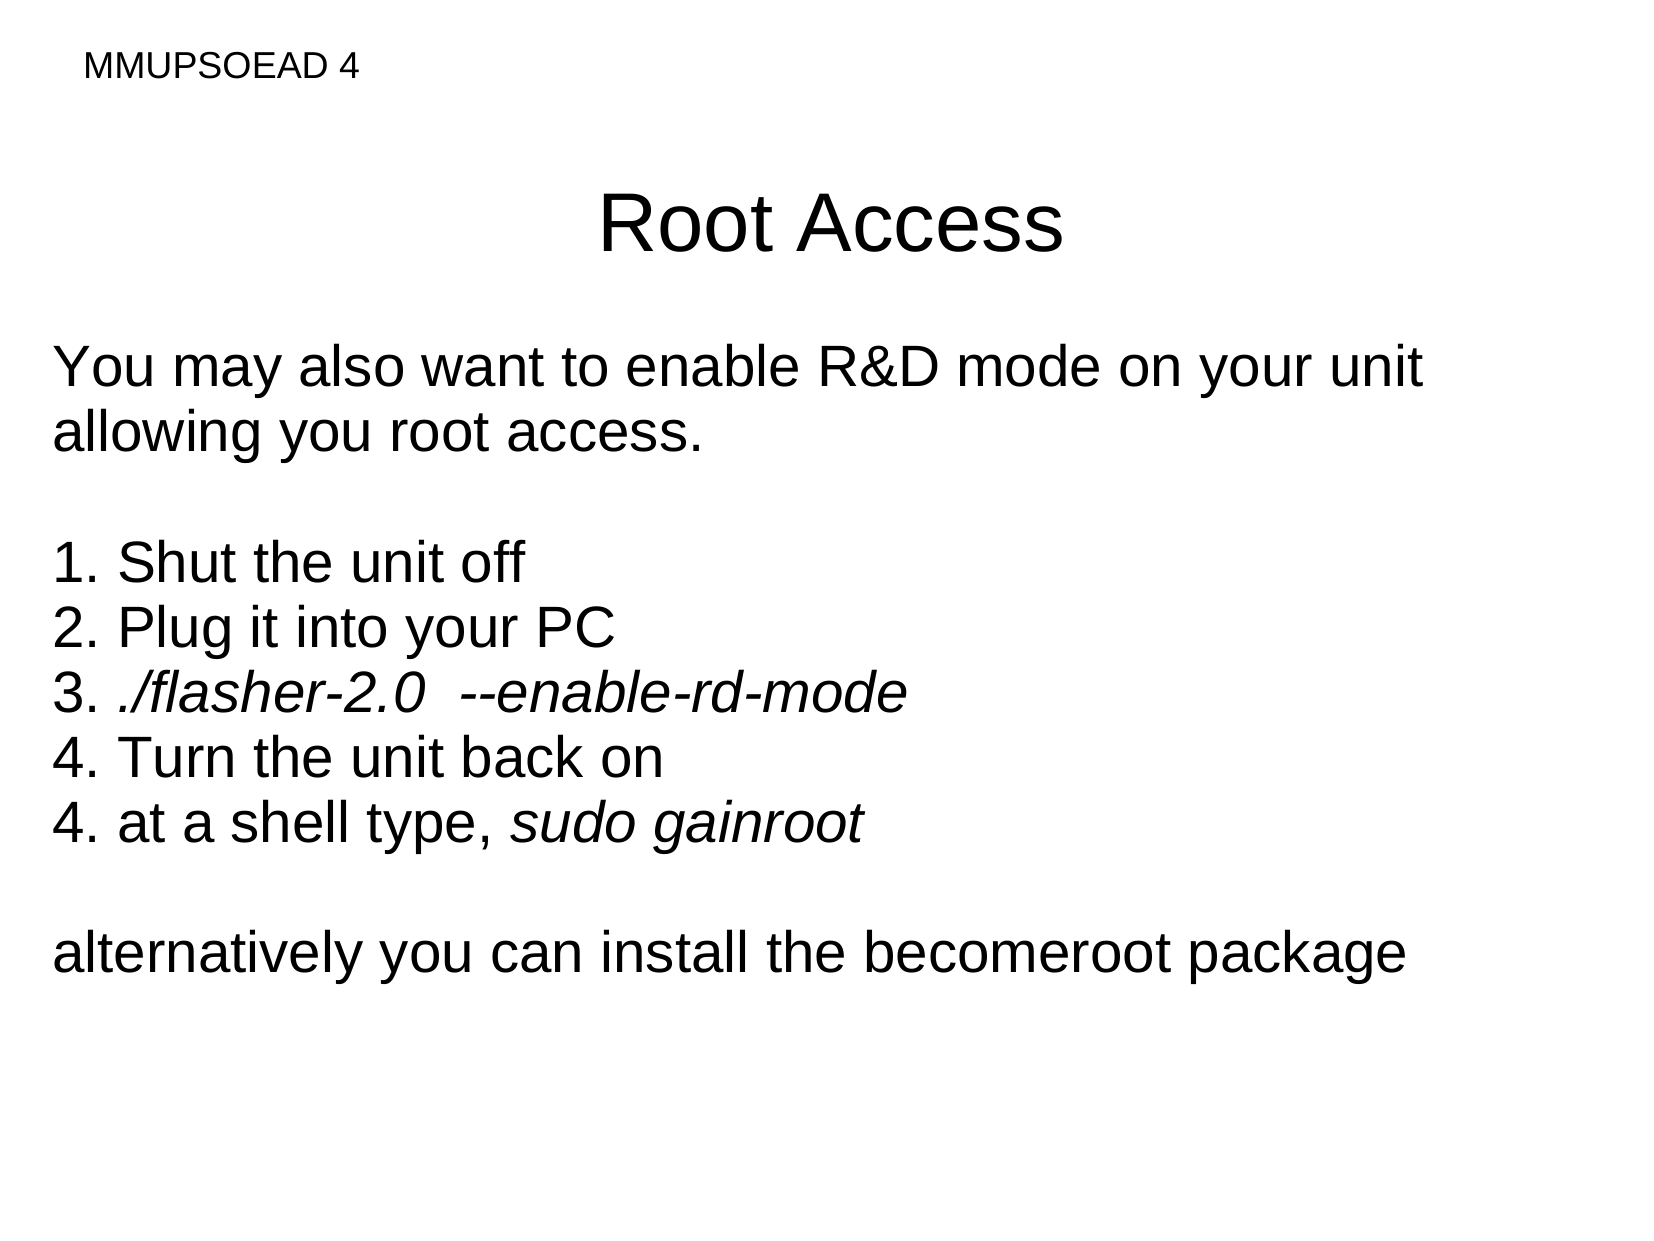

MMUPSOEAD 4
Root Access
You may also want to enable R&D mode on your unit allowing you root access.
1. Shut the unit off
2. Plug it into your PC
3. ./flasher-2.0 --enable-rd-mode
4. Turn the unit back on
4. at a shell type, sudo gainroot
alternatively you can install the becomeroot package